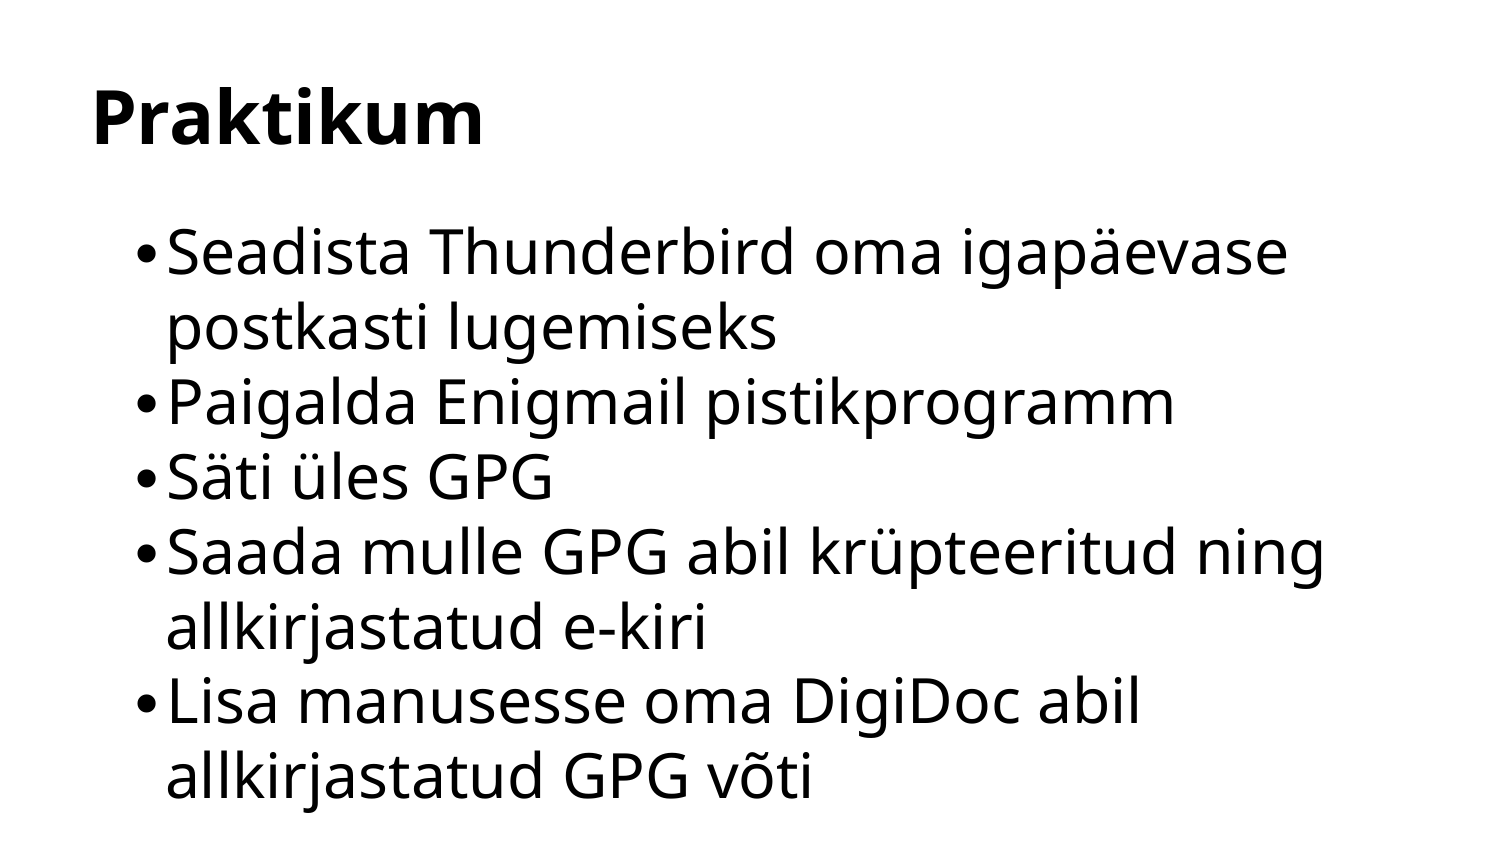

# Praktikum
Seadista Thunderbird oma igapäevase postkasti lugemiseks
Paigalda Enigmail pistikprogramm
Säti üles GPG
Saada mulle GPG abil krüpteeritud ning allkirjastatud e-kiri
Lisa manusesse oma DigiDoc abil allkirjastatud GPG võti